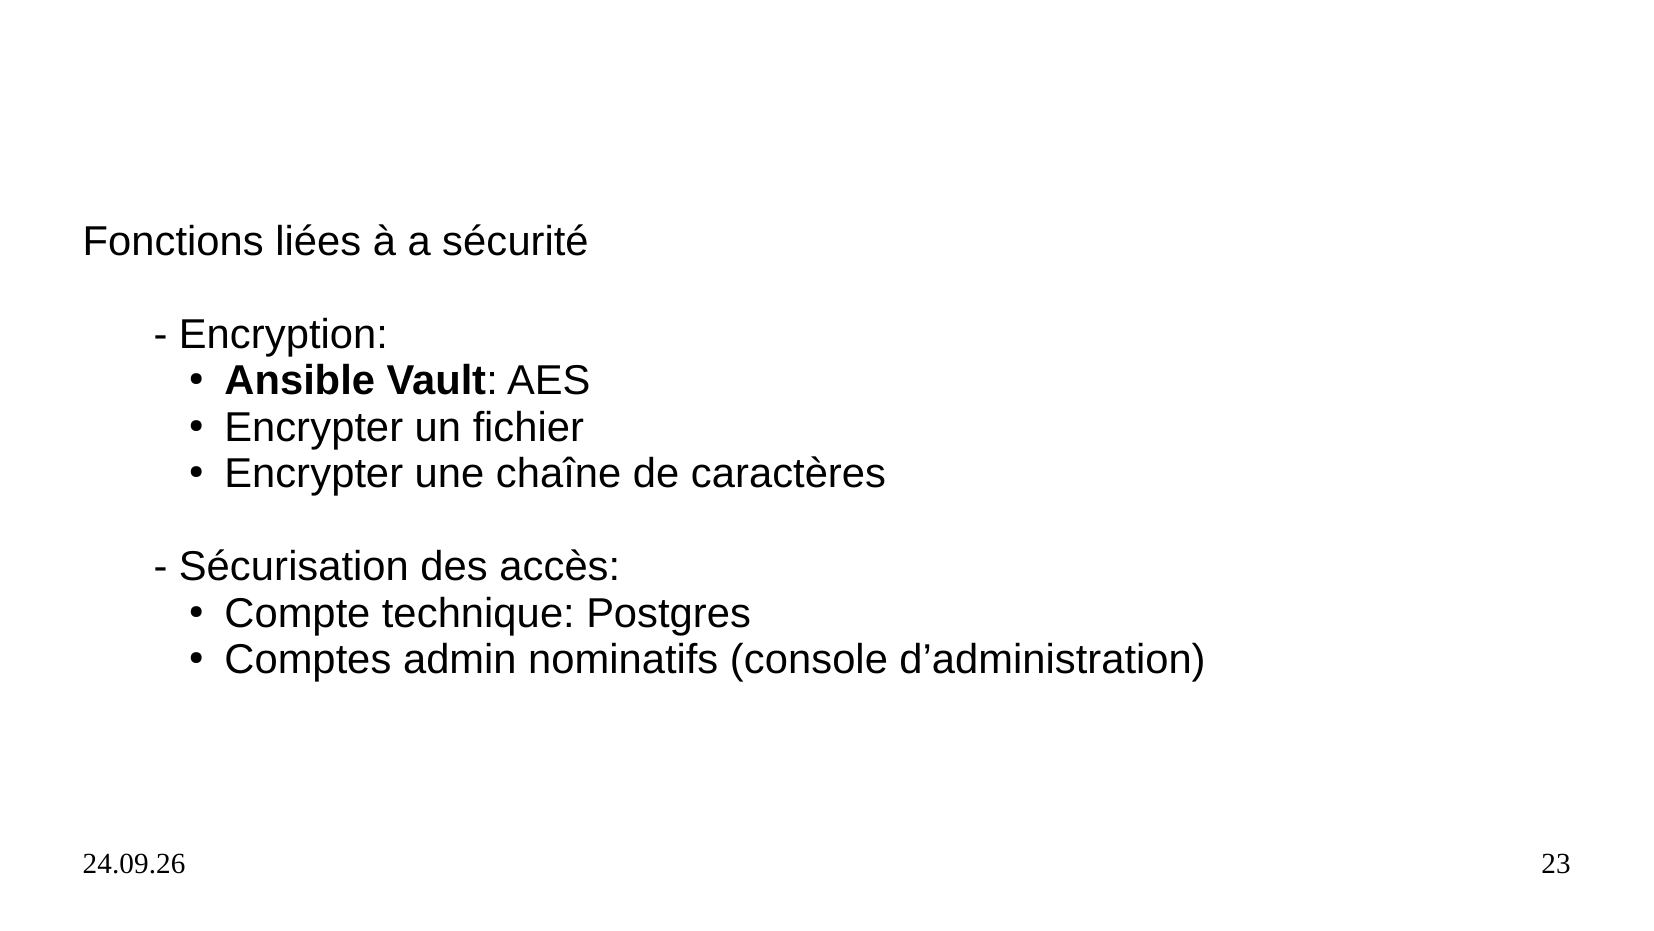

# Fonctions liées à a sécurité
- Encryption:
Ansible Vault: AES
Encrypter un fichier
Encrypter une chaîne de caractères
- Sécurisation des accès:
Compte technique: Postgres
Comptes admin nominatifs (console d’administration)
23